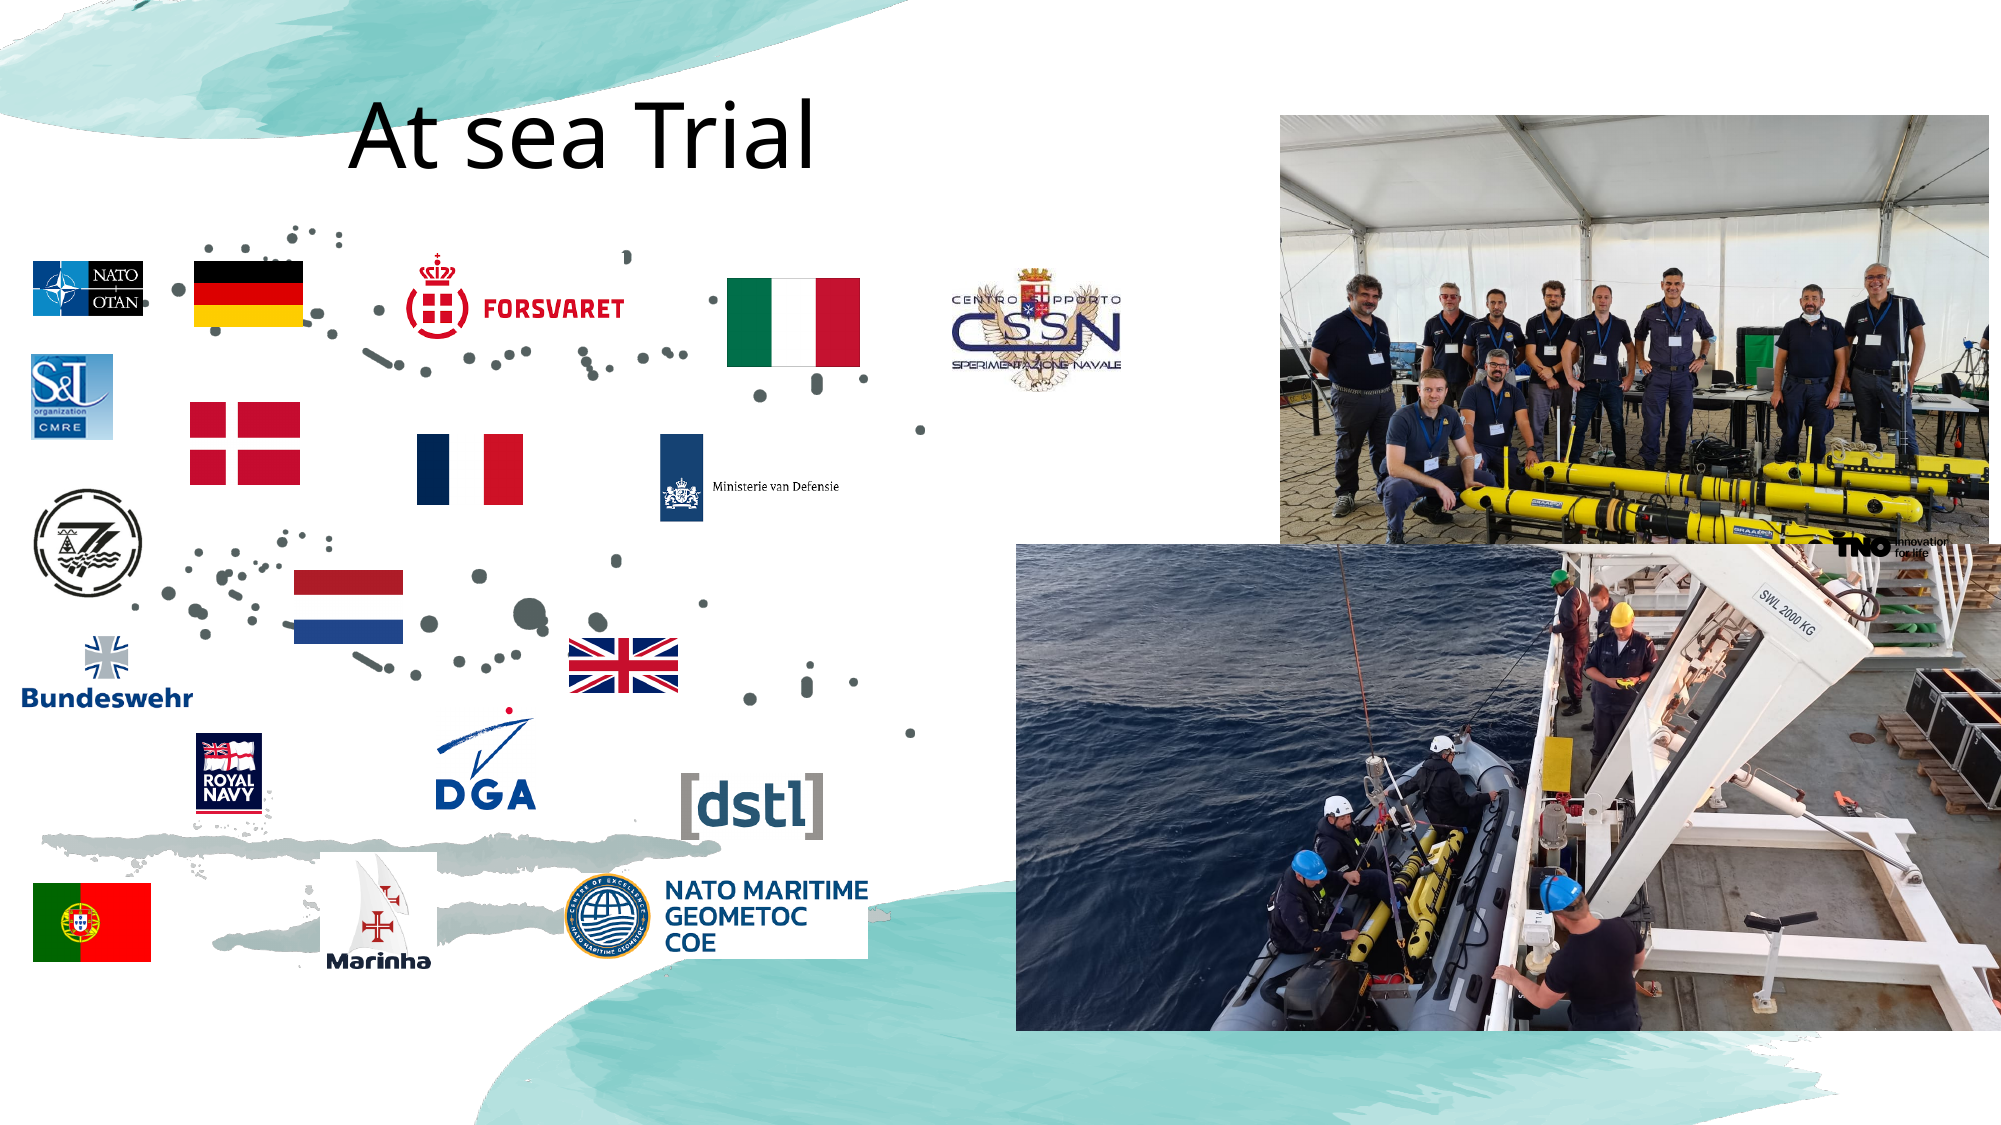

At sea Trial
Lorenzo Bazzarello
14/12/2021
Attività I Anno di Corso -